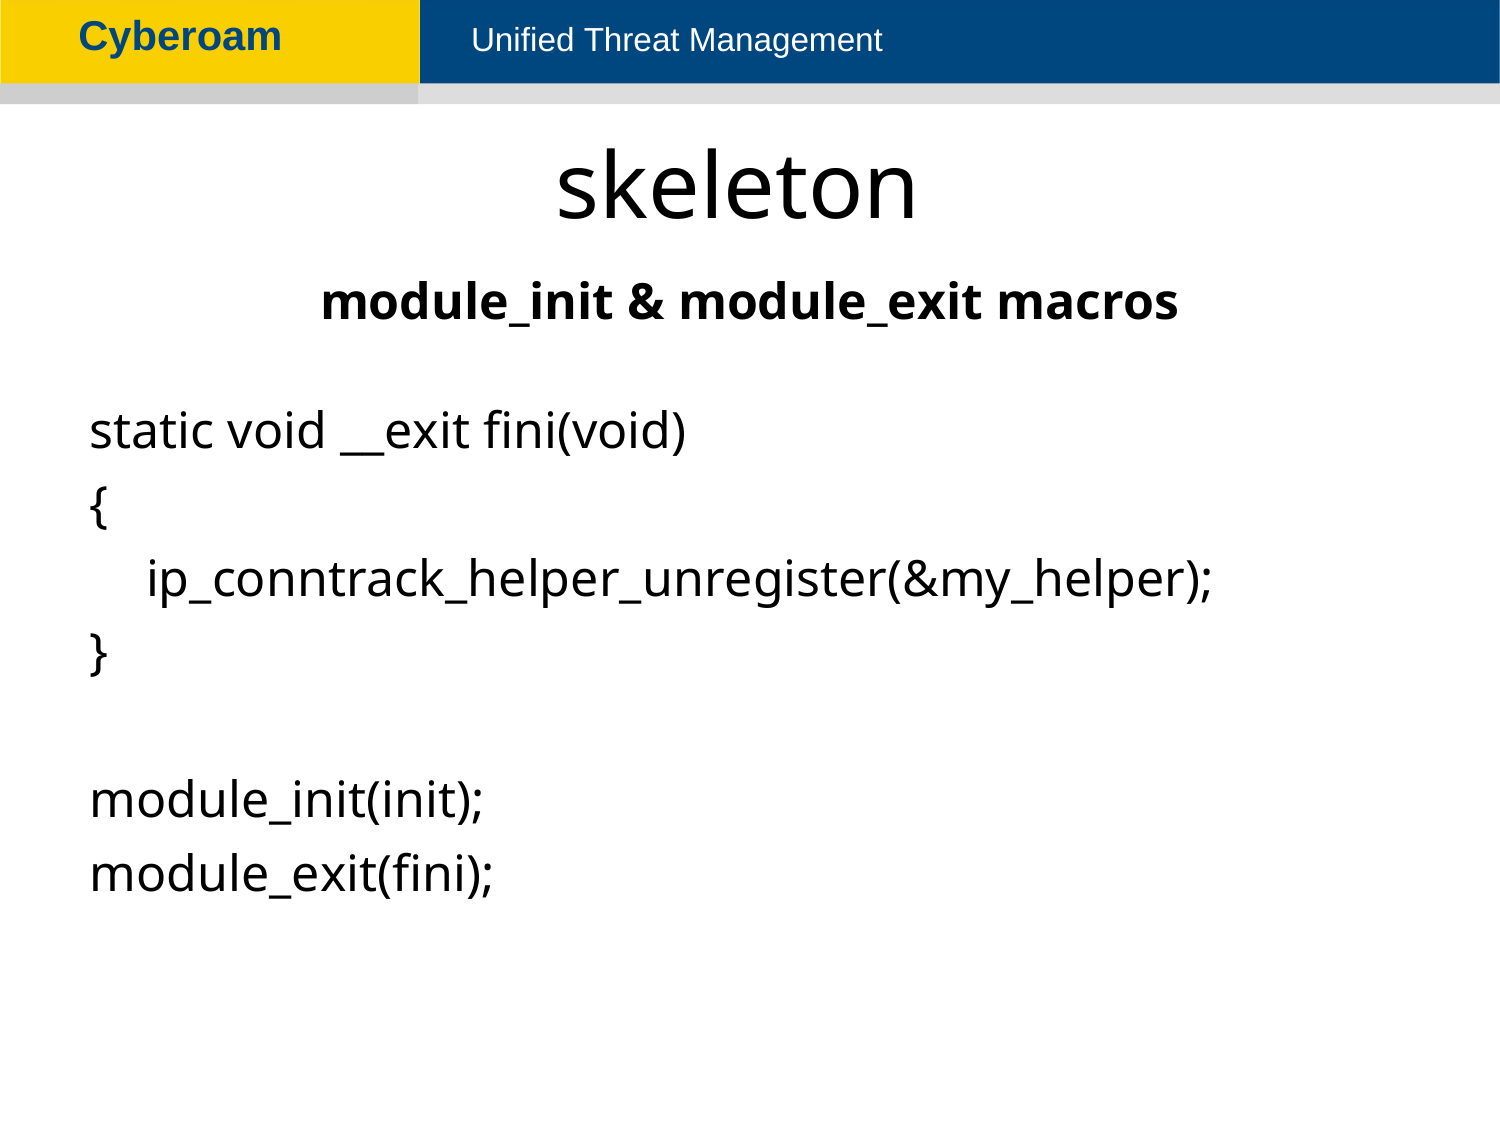

# skeleton
module_init & module_exit macros
static void __exit fini(void)
{
	ip_conntrack_helper_unregister(&my_helper);
}
module_init(init);
module_exit(fini);